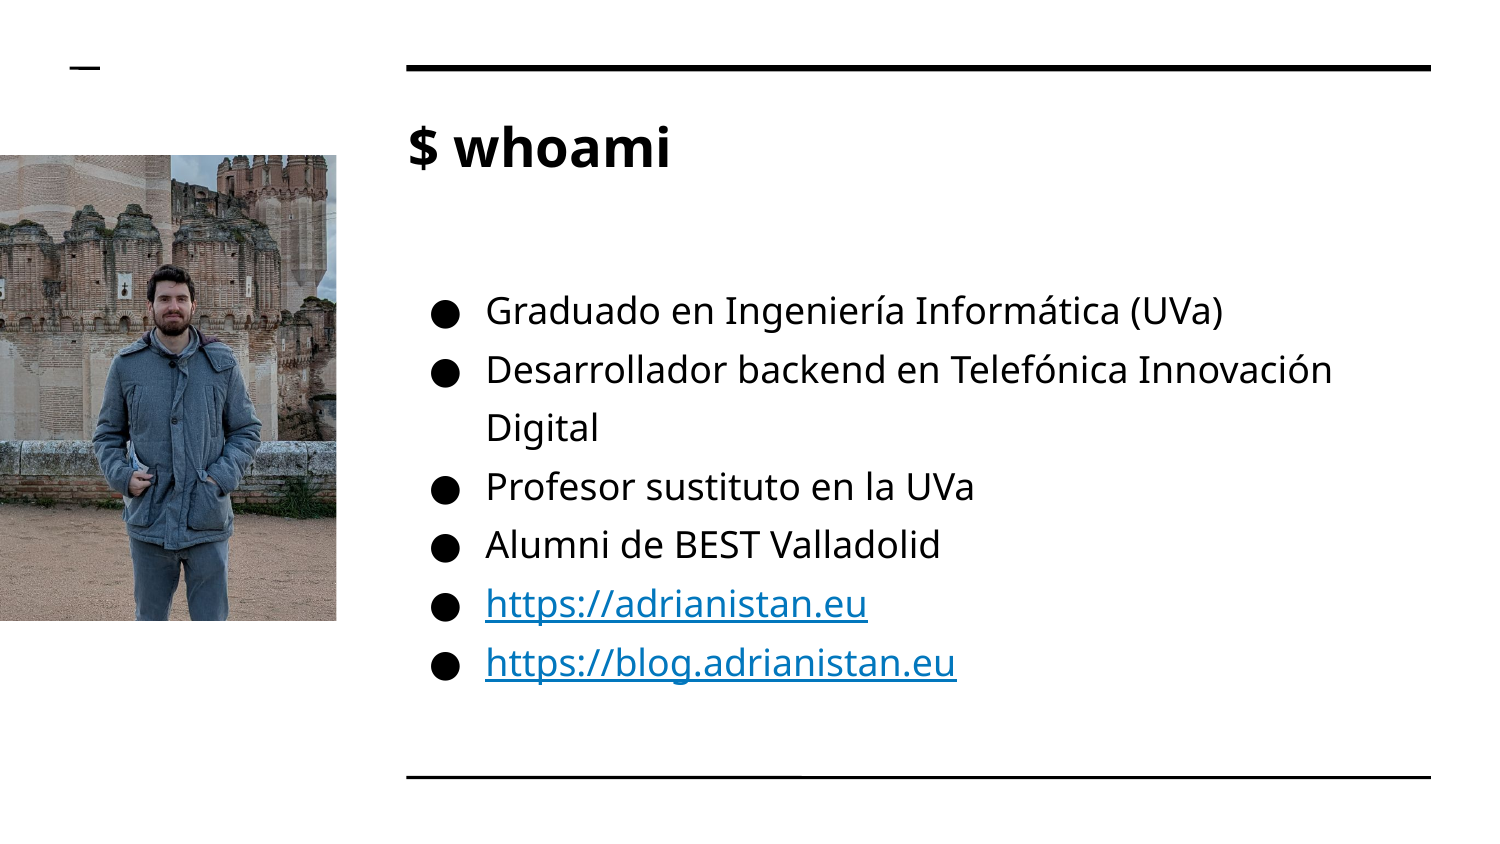

# $ whoami
Graduado en Ingeniería Informática (UVa)
Desarrollador backend en Telefónica Innovación Digital
Profesor sustituto en la UVa
Alumni de BEST Valladolid
https://adrianistan.eu
https://blog.adrianistan.eu